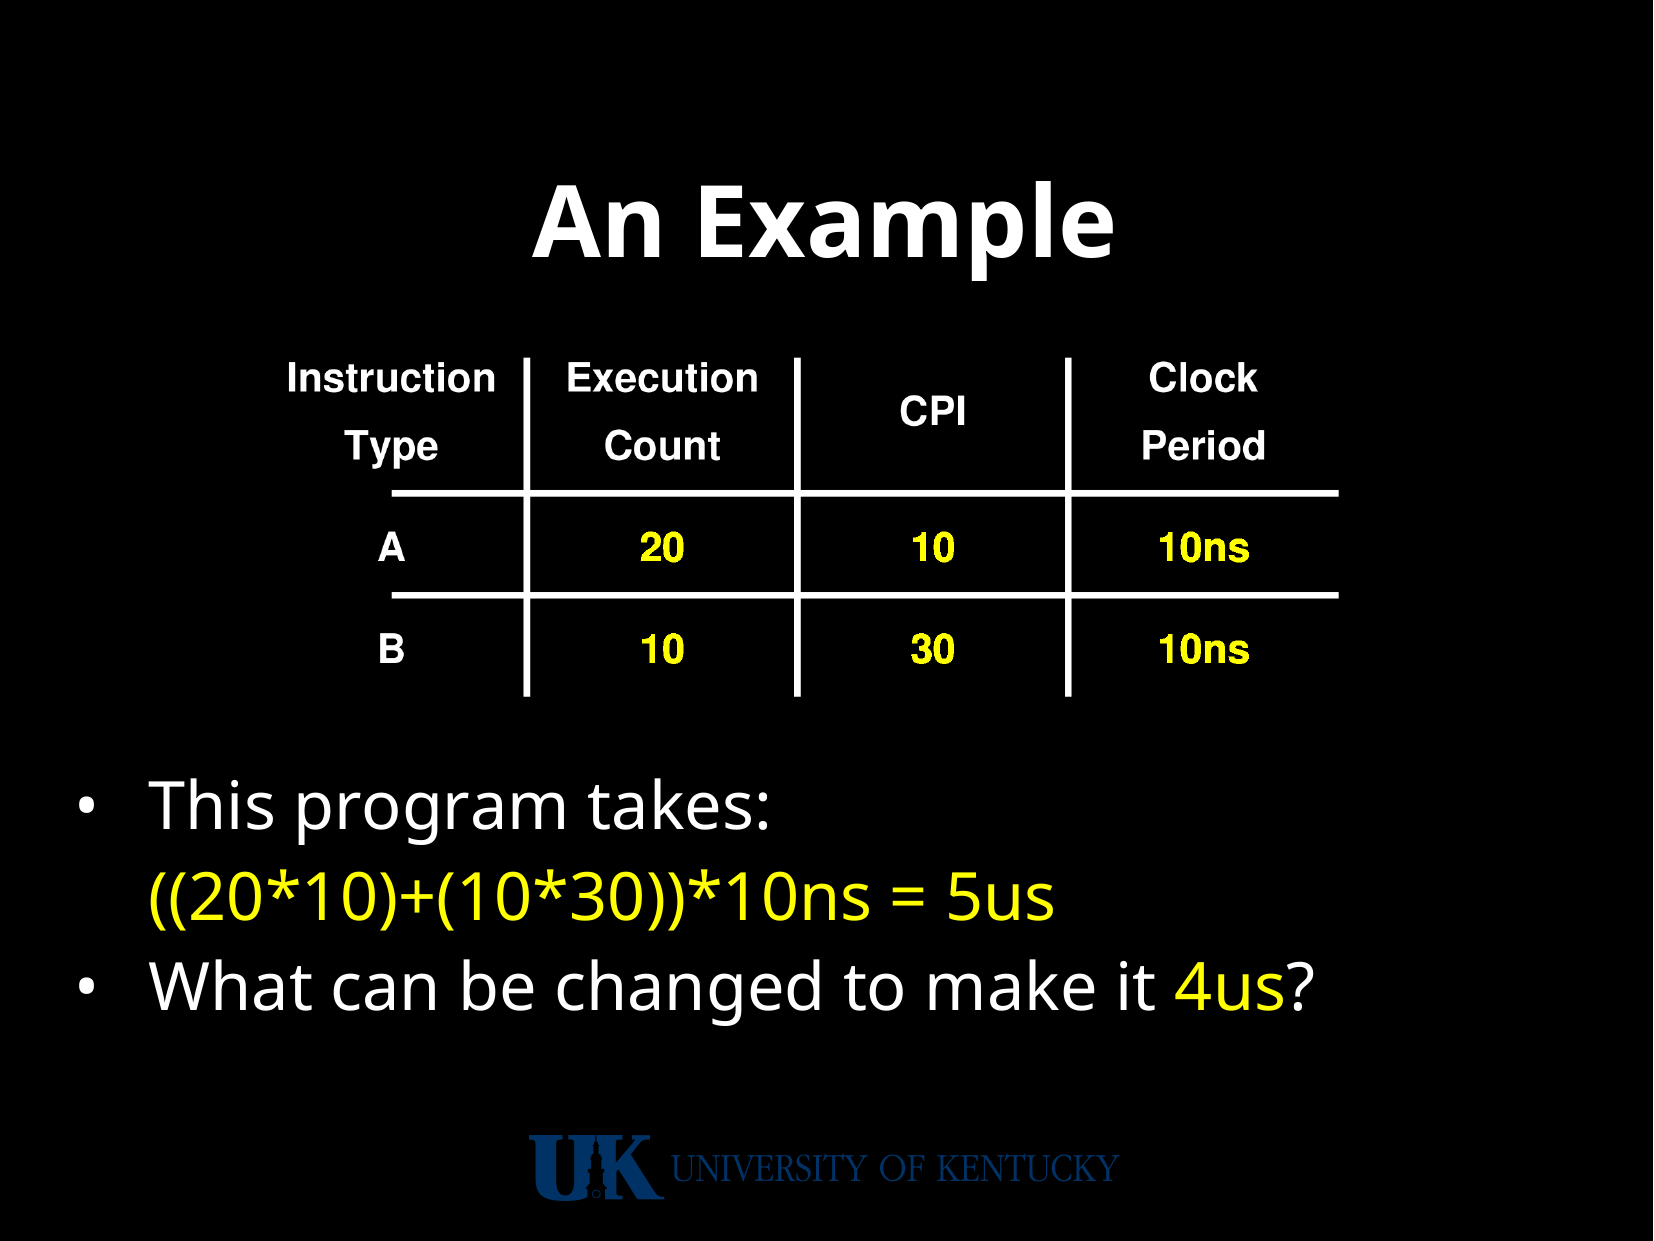

# An Example
•	This program takes:
	((20*10)+(10*30))*10ns = 5us
•	What can be changed to make it 4us?